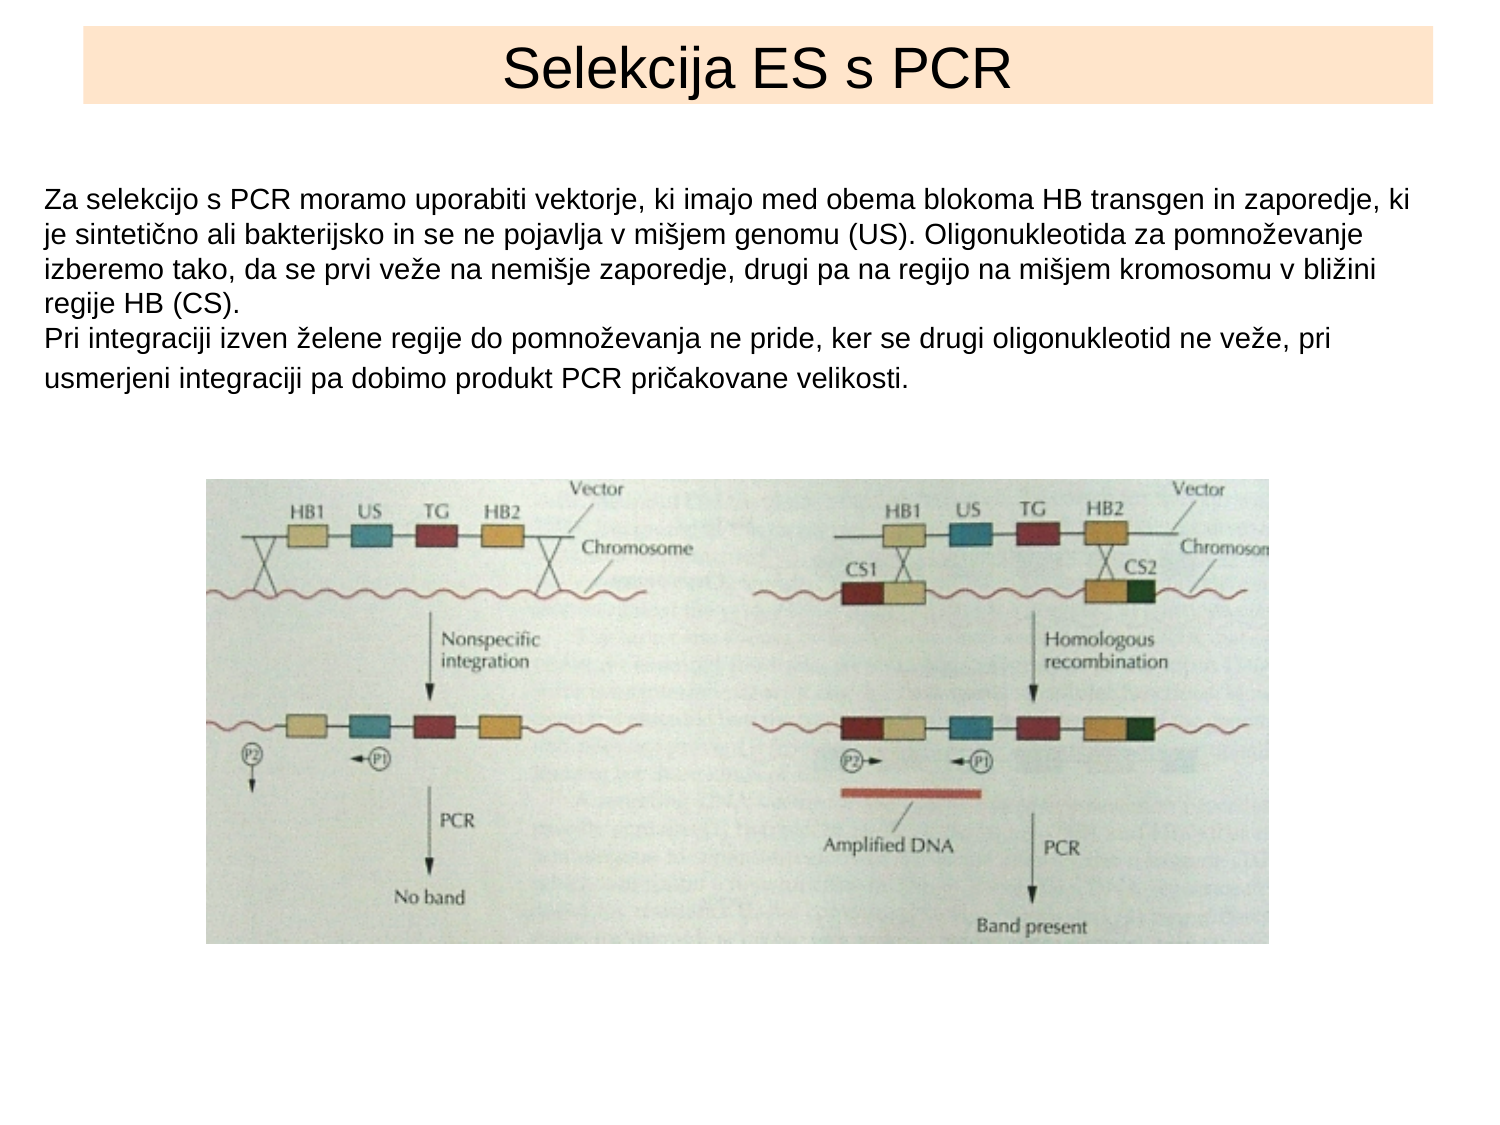

Selekcija ES s PCR
Za selekcijo s PCR moramo uporabiti vektorje, ki imajo med obema blokoma HB transgen in zaporedje, ki je sintetično ali bakterijsko in se ne pojavlja v mišjem genomu (US). Oligonukleotida za pomnoževanje izberemo tako, da se prvi veže na nemišje zaporedje, drugi pa na regijo na mišjem kromosomu v bližini regije HB (CS).
Pri integraciji izven želene regije do pomnoževanja ne pride, ker se drugi oligonukleotid ne veže, pri usmerjeni integraciji pa dobimo produkt PCR pričakovane velikosti.